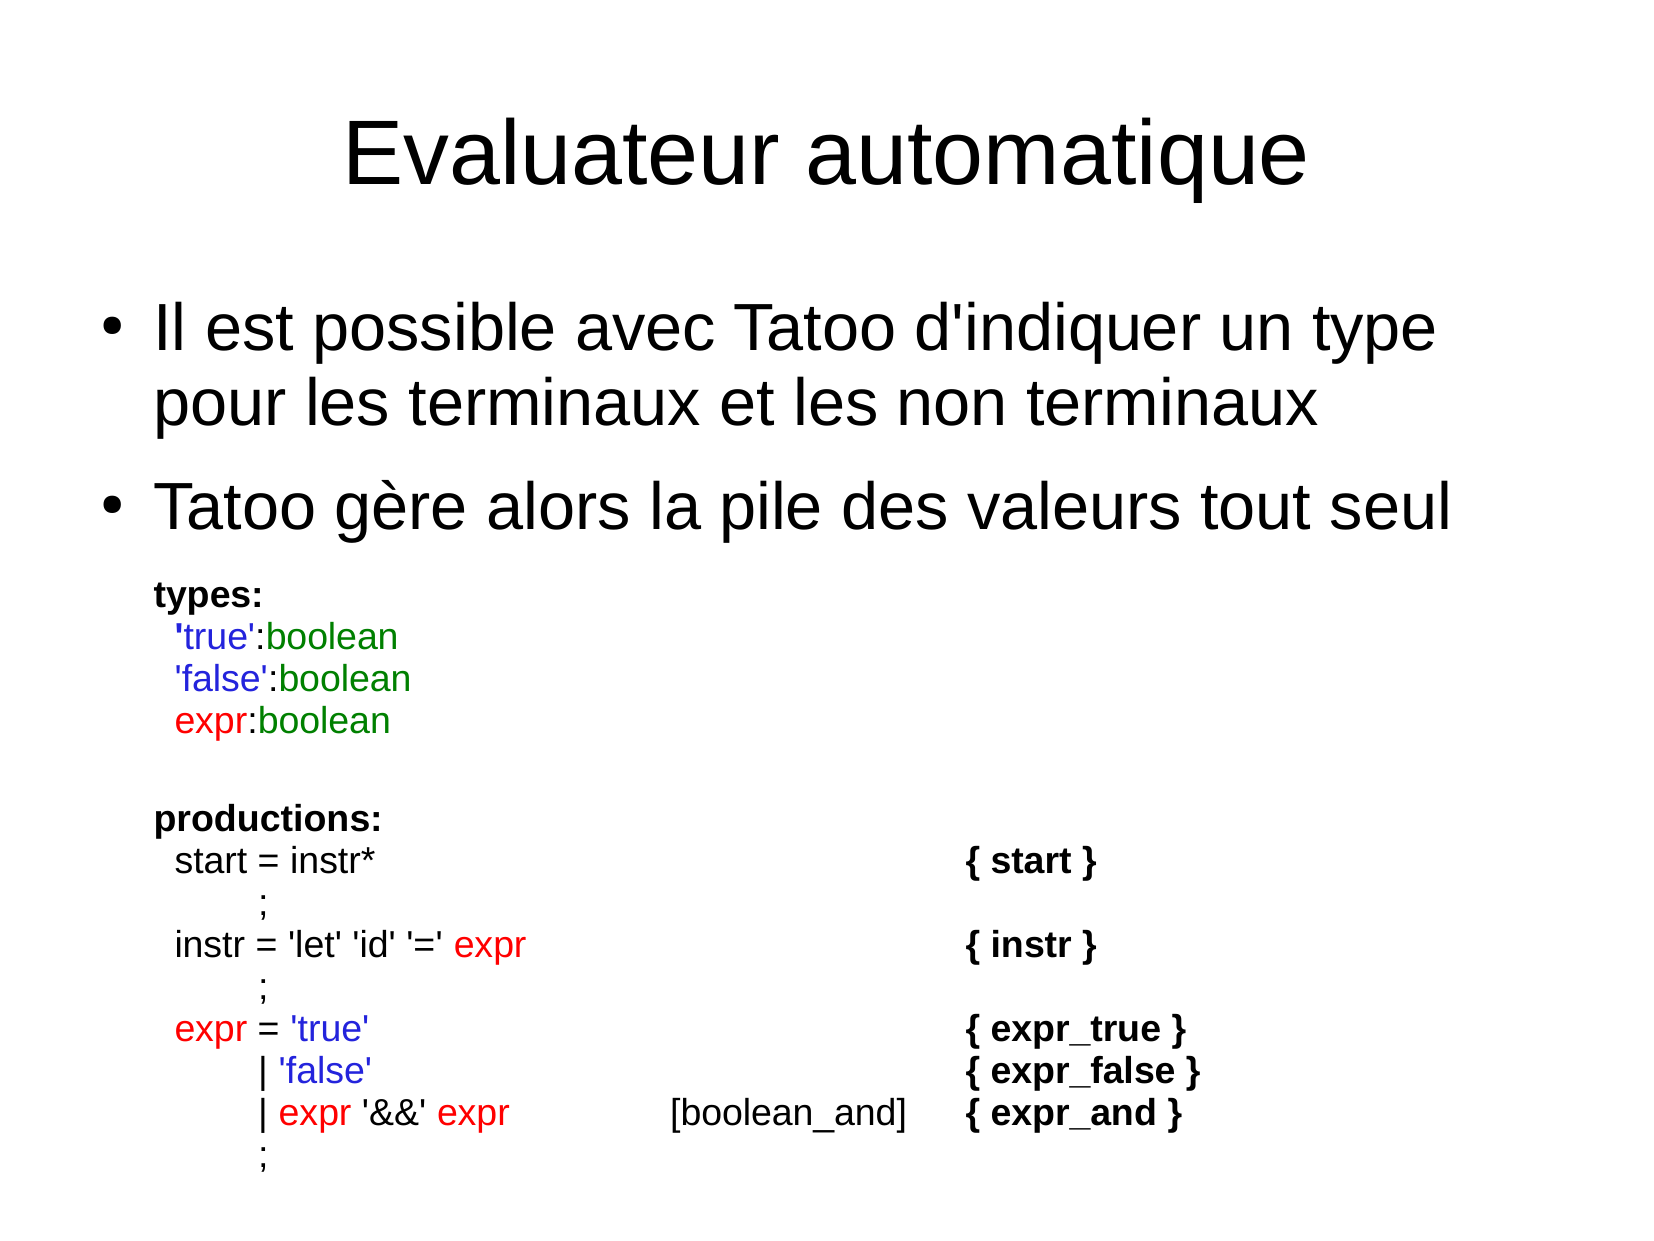

# Evaluateur automatique
Il est possible avec Tatoo d'indiquer un type pour les terminaux et les non terminaux
Tatoo gère alors la pile des valeurs tout seul
types:
 'true':boolean
 'false':boolean
 expr:boolean
productions:
 start = instr*								{ start }
 ;
 instr = 'let' 'id' '=' expr						{ instr }
 ;
 expr = 'true'									{ expr_true }
 | 'false'									{ expr_false }
 | expr '&&' expr	 		[boolean_and]	{ expr_and }
 ;